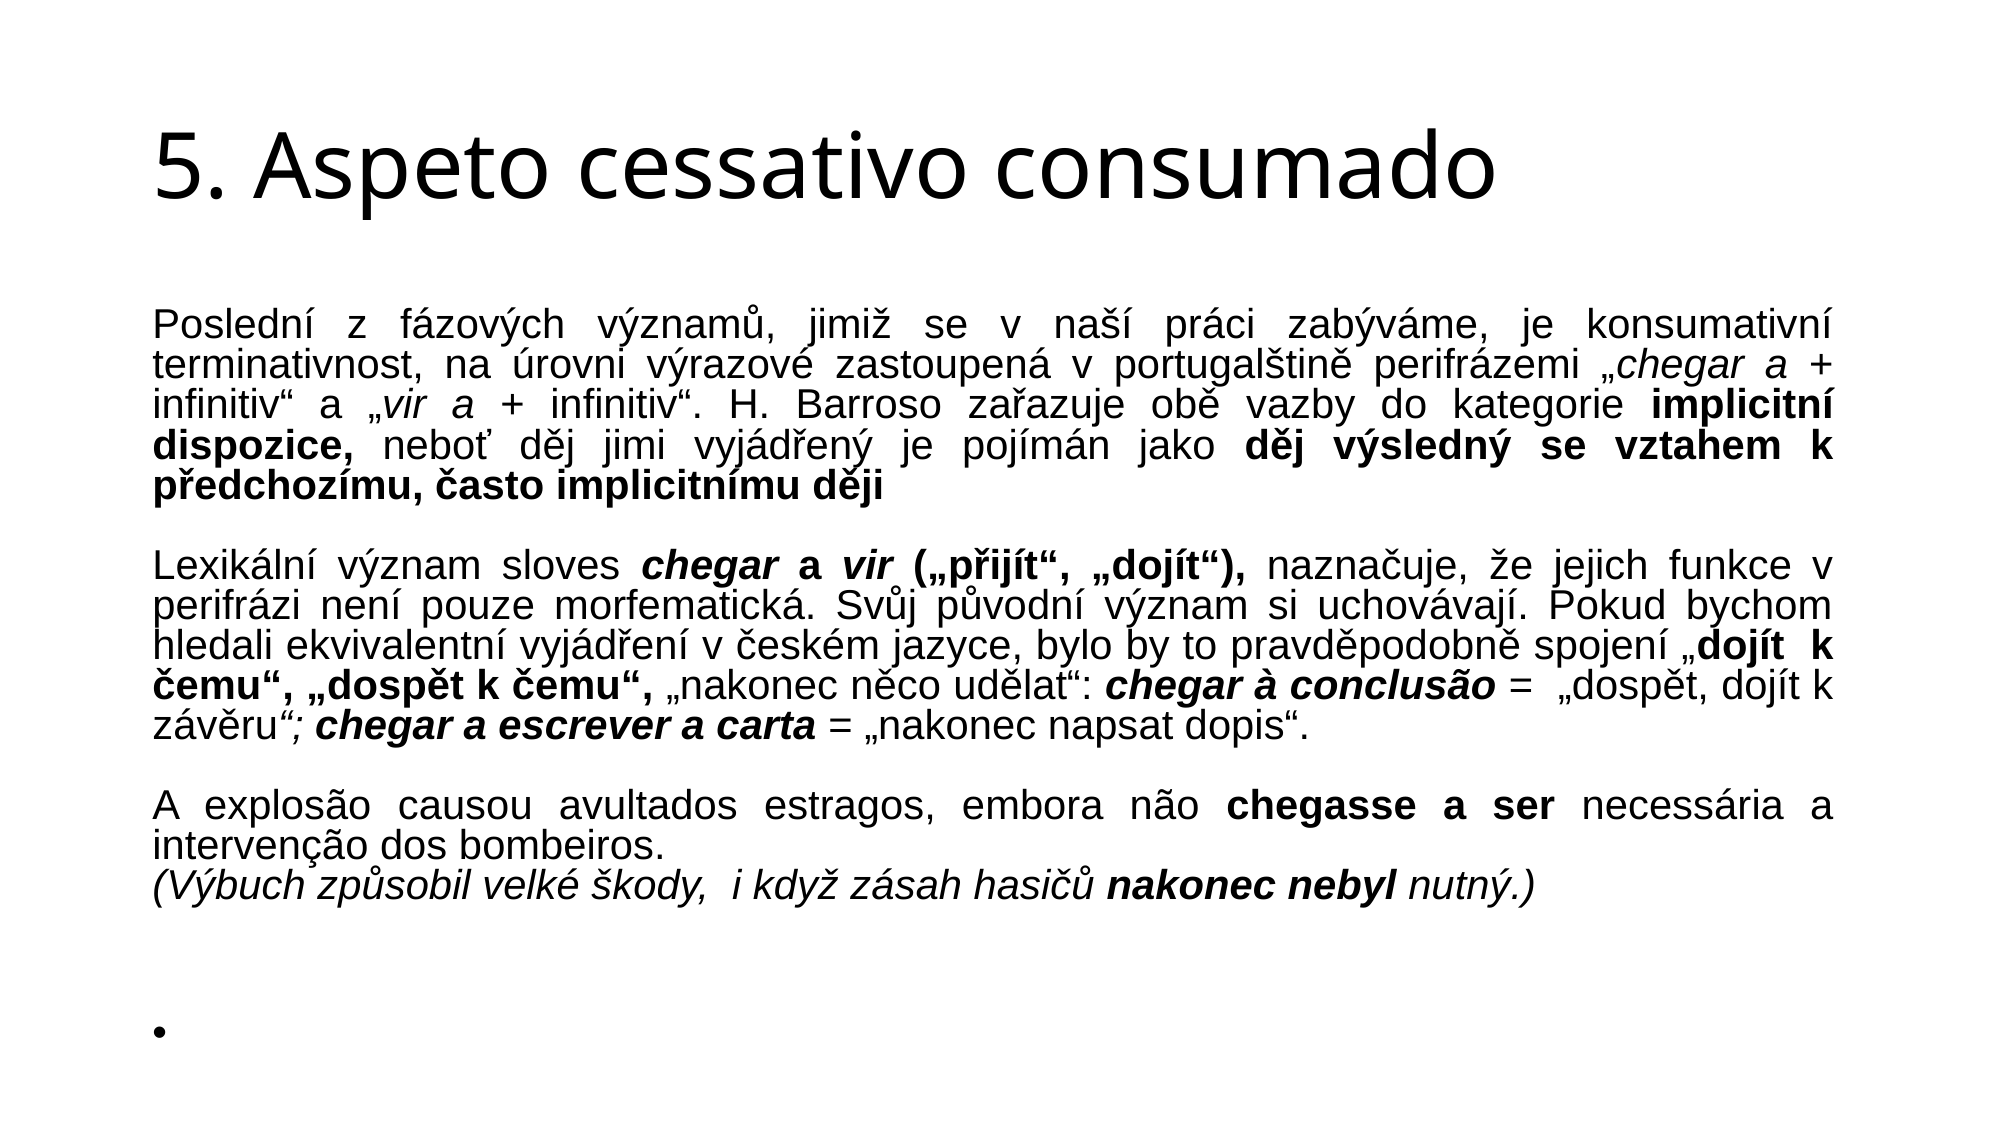

# 5. Aspeto cessativo consumado
Poslední z fázových významů, jimiž se v naší práci zabýváme, je konsumativní terminativnost, na úrovni výrazové zastoupená v portugalštině perifrázemi „chegar a + infinitiv“ a „vir a + infinitiv“. H. Barroso zařazuje obě vazby do kategorie implicitní dispozice, neboť děj jimi vyjádřený je pojímán jako děj výsledný se vztahem k předchozímu, často implicitnímu ději
Lexikální význam sloves chegar a vir („přijít“, „dojít“), naznačuje, že jejich funkce v perifrázi není pouze morfematická. Svůj původní význam si uchovávají. Pokud bychom hledali ekvivalentní vyjádření v českém jazyce, bylo by to pravděpodobně spojení „dojít k čemu“, „dospět k čemu“, „nakonec něco udělat“: chegar à conclusão = „dospět, dojít k závěru“; chegar a escrever a carta = „nakonec napsat dopis“.
A explosão causou avultados estragos, embora não chegasse a ser necessária a intervenção dos bombeiros.
(Výbuch způsobil velké škody, i když zásah hasičů nakonec nebyl nutný.)